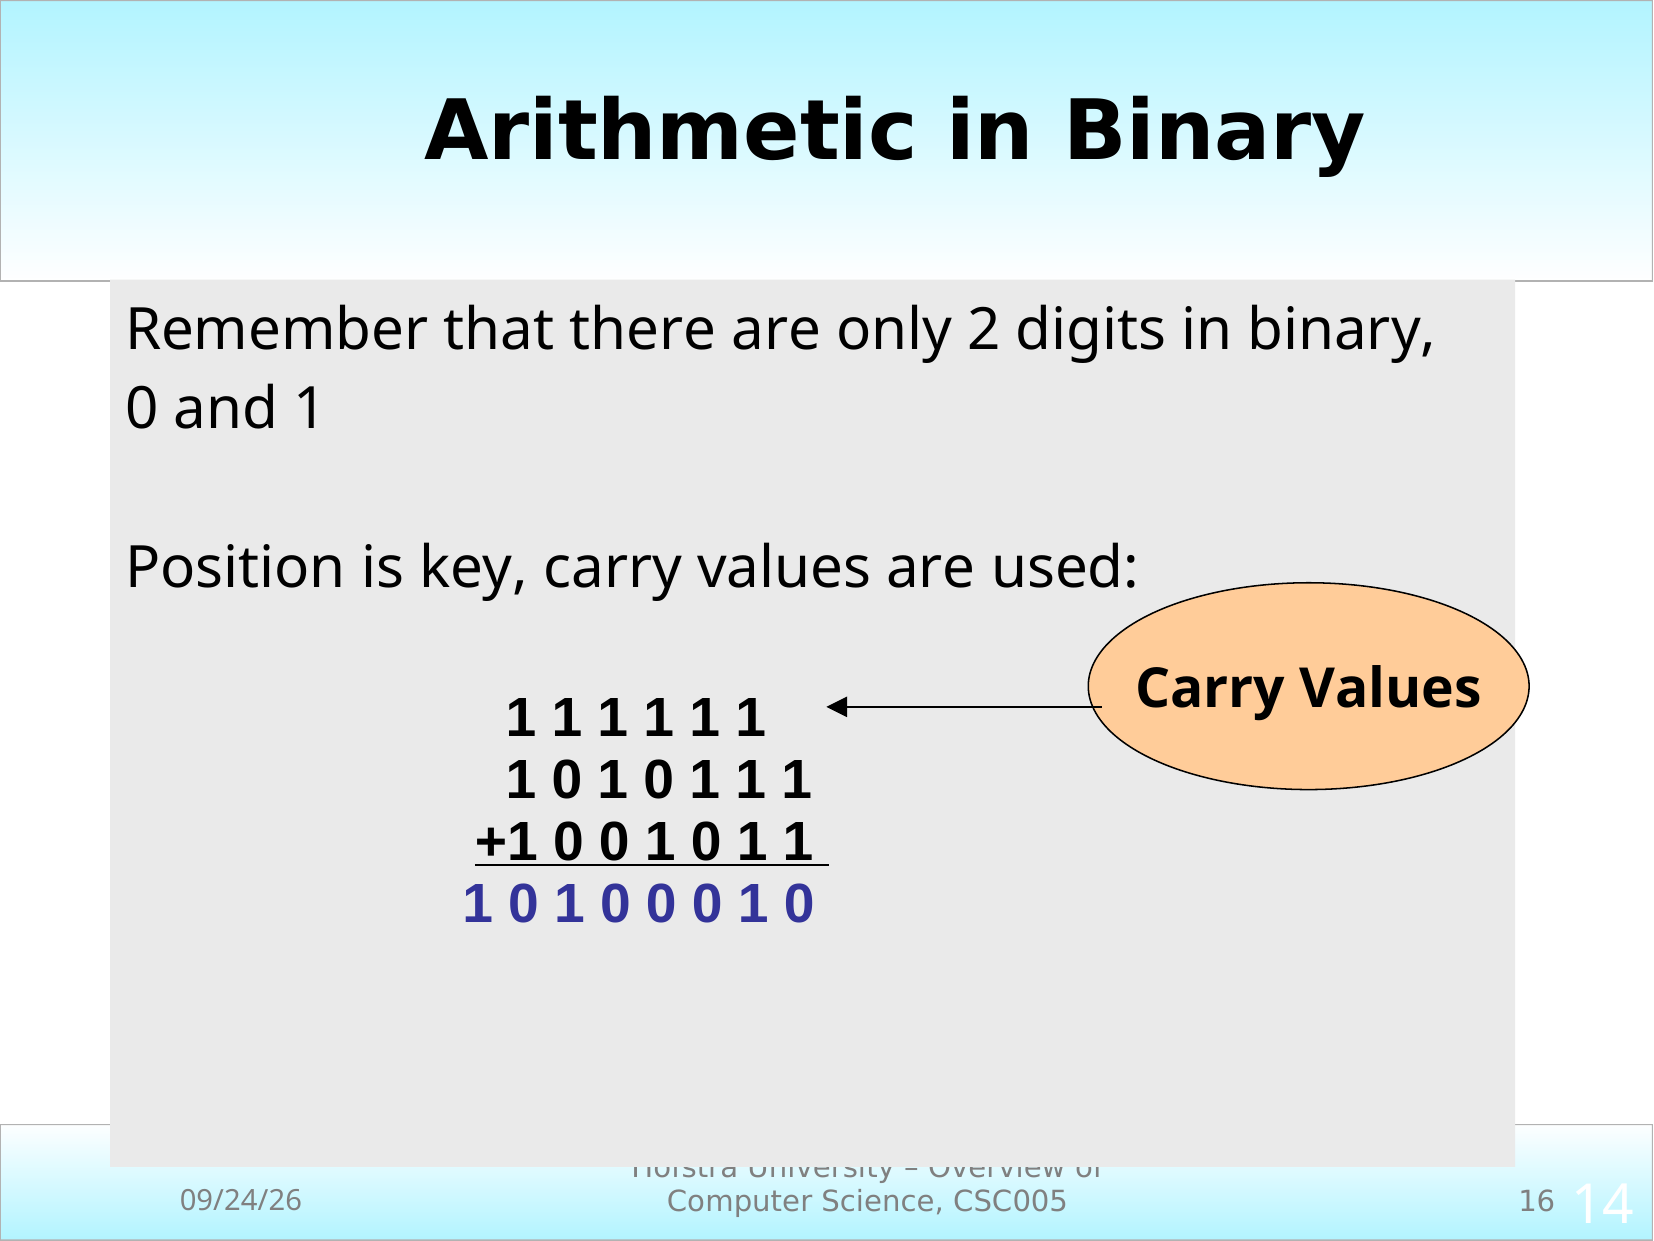

# Arithmetic in Binary
Remember that there are only 2 digits in binary,
0 and 1
Position is key, carry values are used:
Carry Values
	 1 1 1 1 1 1
	 1 0 1 0 1 1 1
	 +1 0 0 1 0 1 1
 1 0 1 0 0 0 1 0
16
14